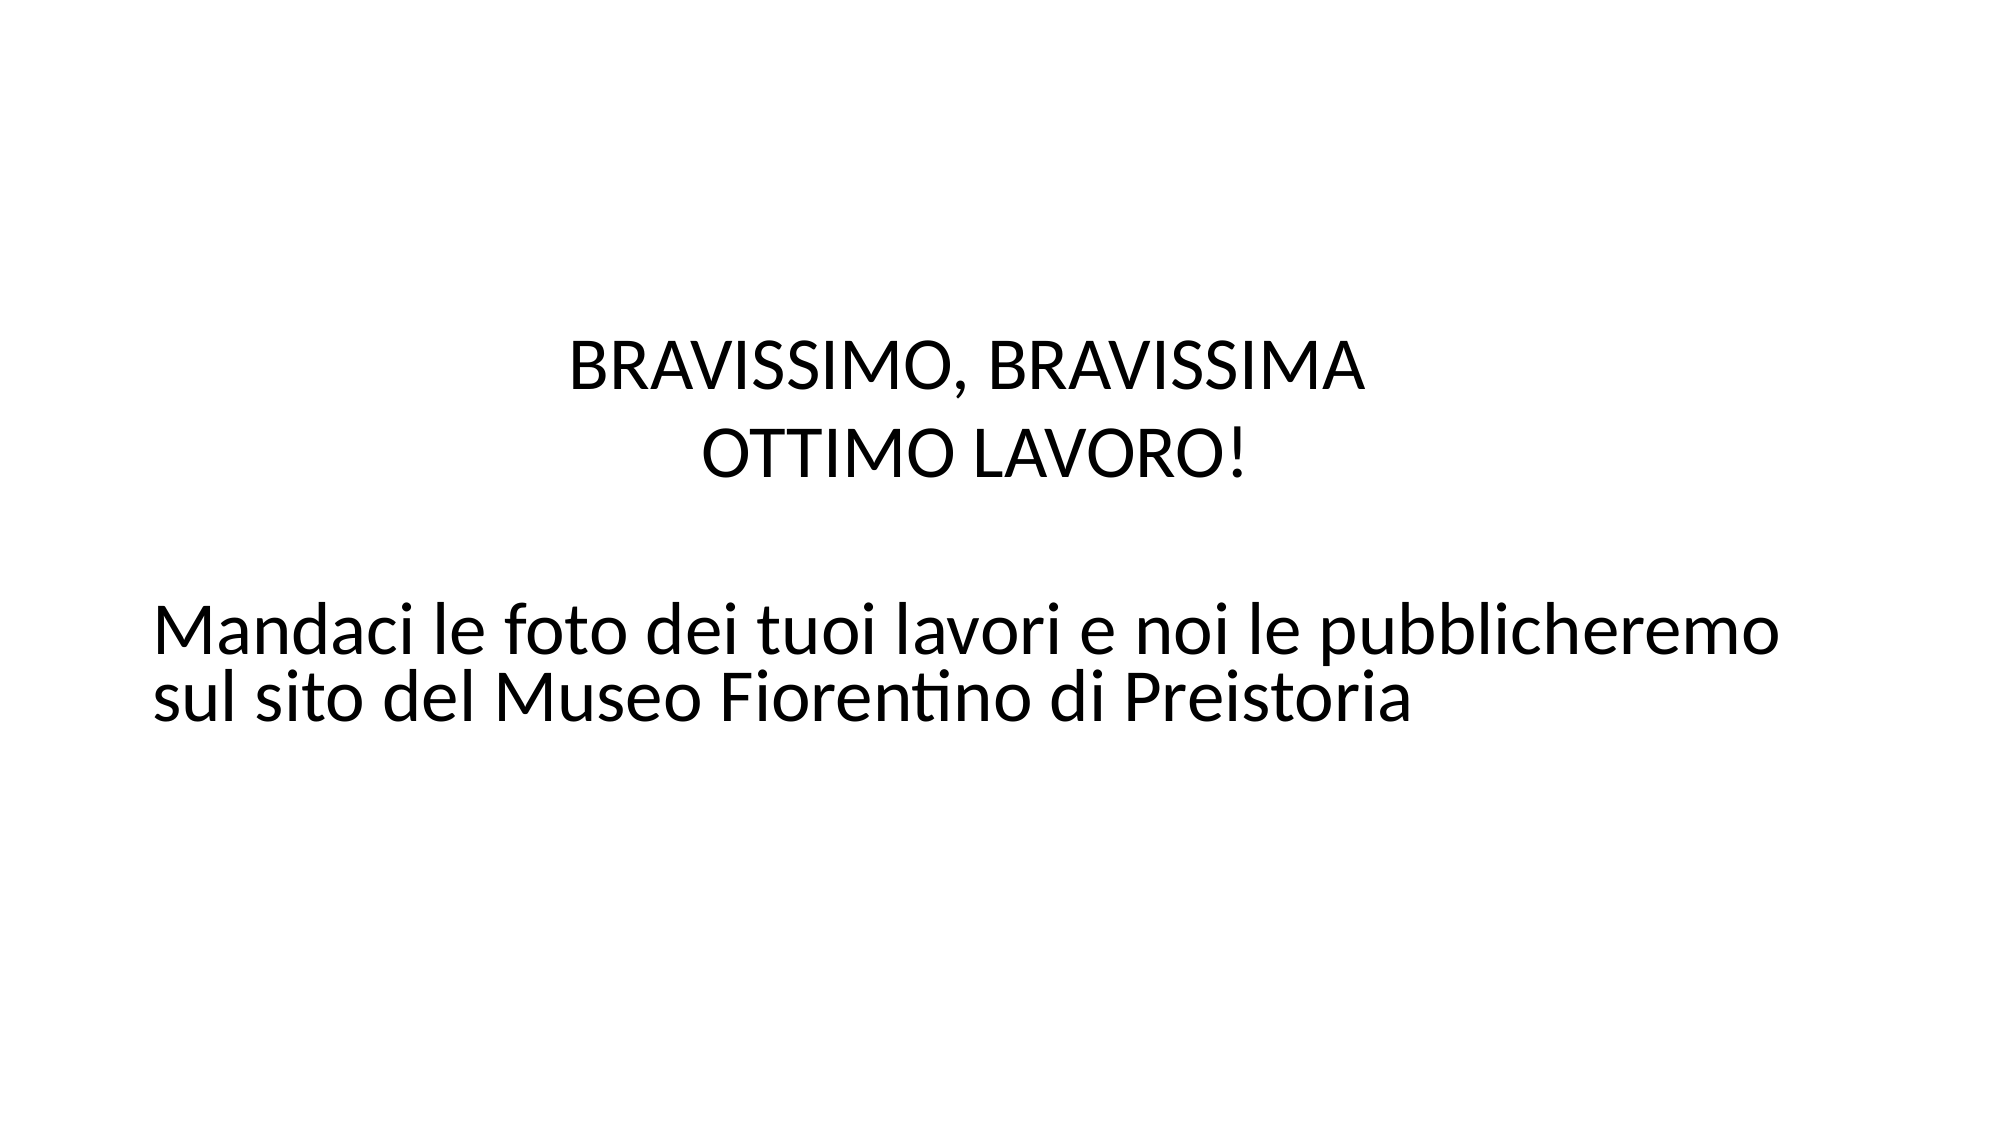

BRAVISSIMO, BRAVISSIMA
 OTTIMO LAVORO!
Mandaci le foto dei tuoi lavori e noi le pubblicheremo sul sito del Museo Fiorentino di Preistoria